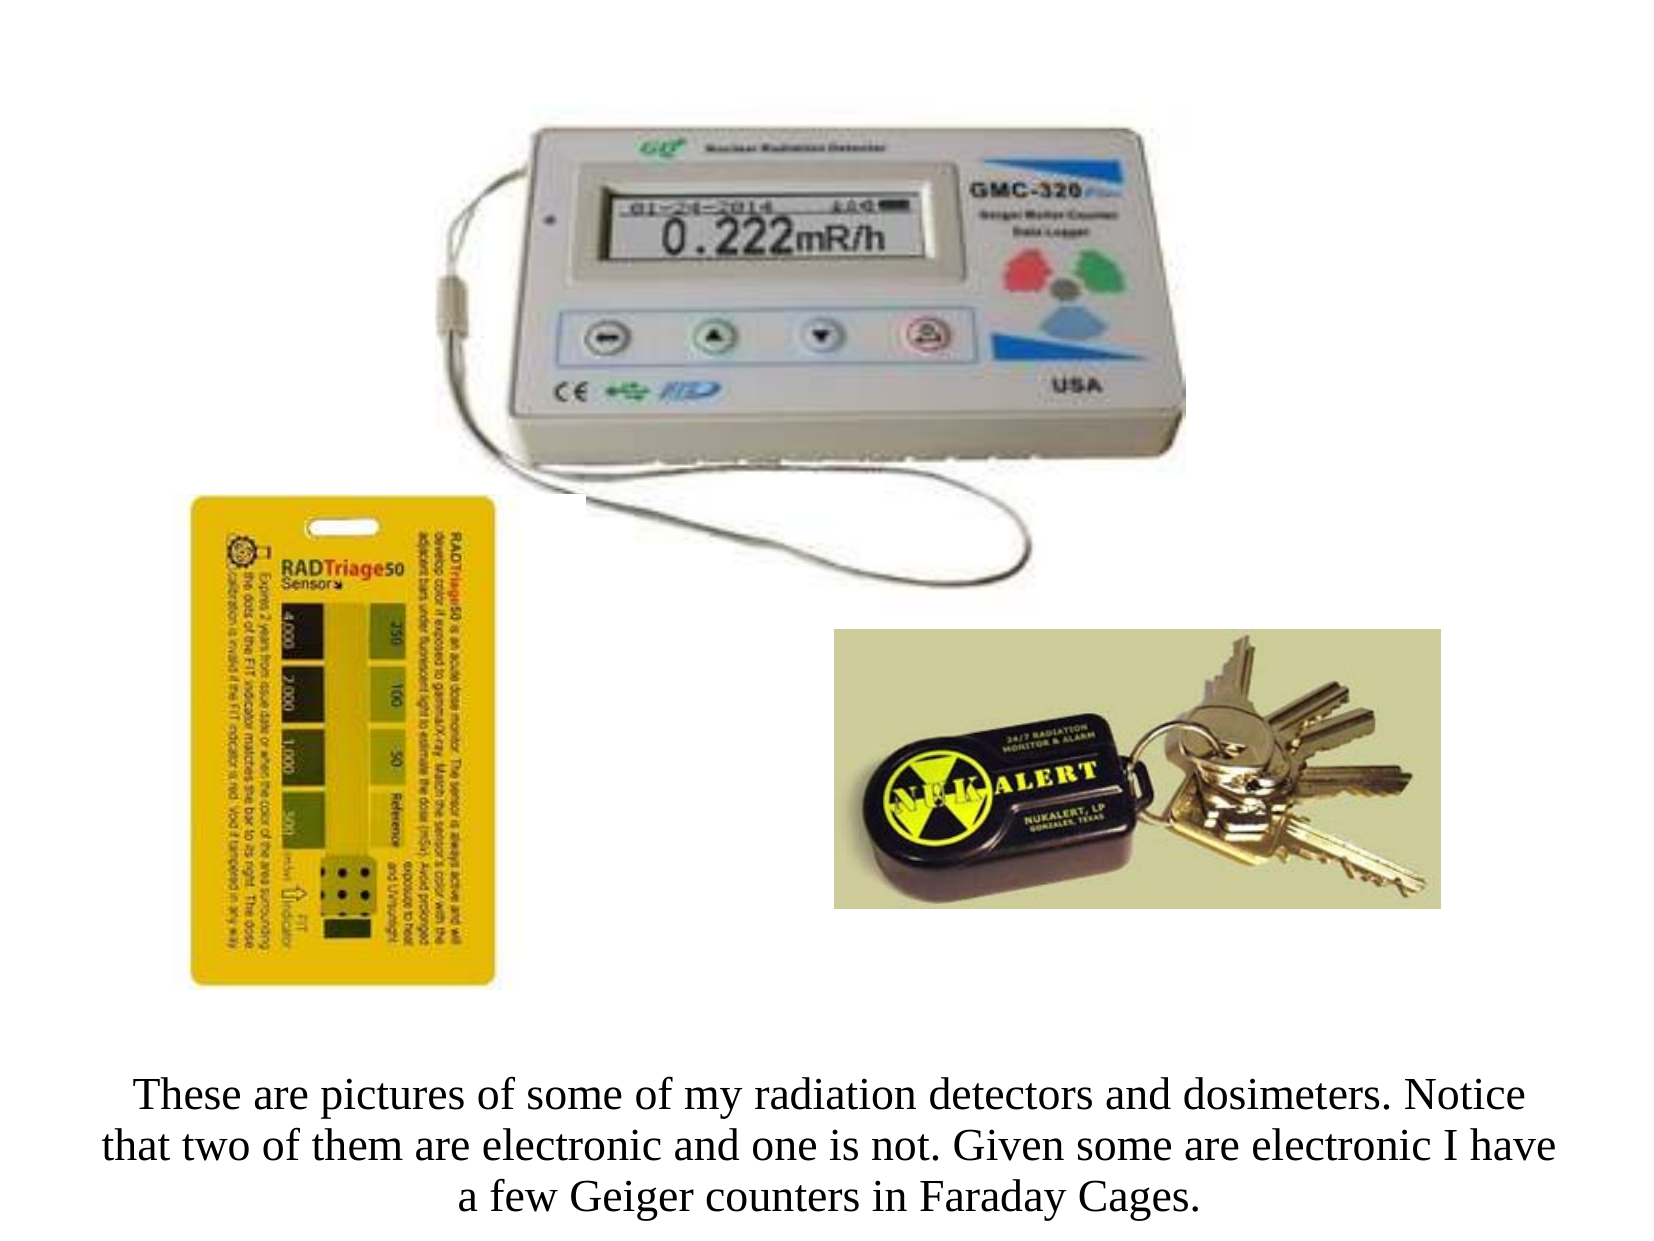

These are pictures of some of my radiation detectors and dosimeters. Notice that two of them are electronic and one is not. Given some are electronic I have a few Geiger counters in Faraday Cages.